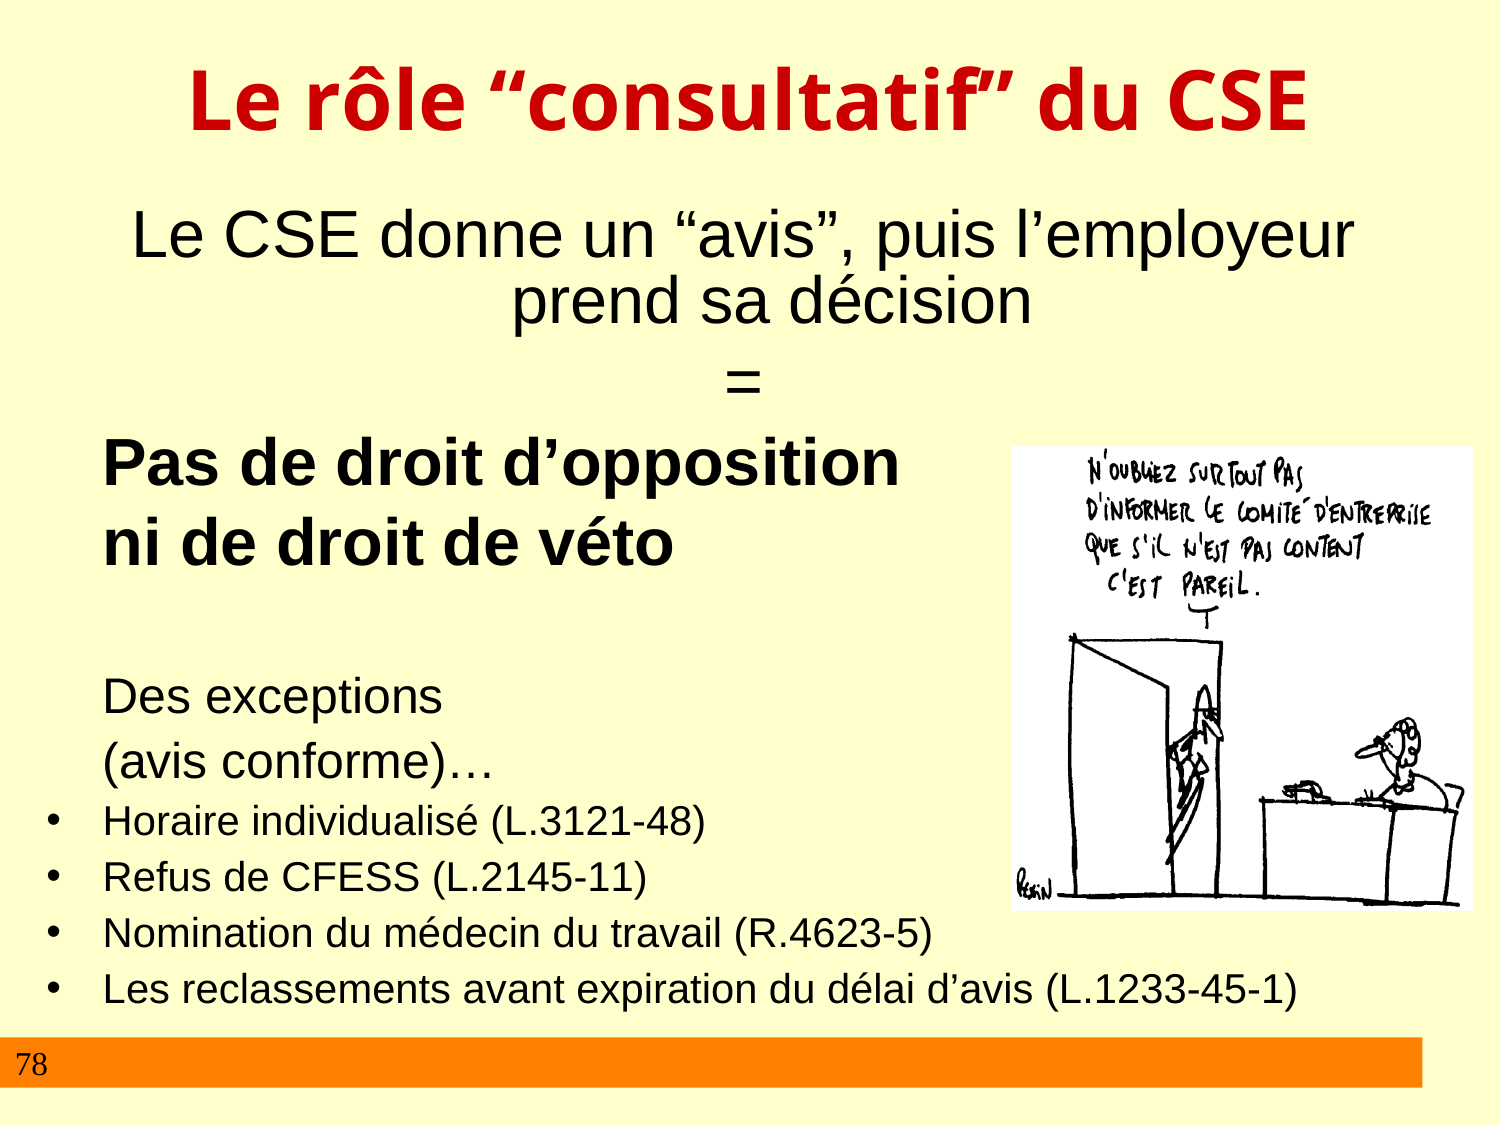

# Le rôle “consultatif” du CSE
Le CSE donne un “avis”, puis l’employeur prend sa décision
 =
Pas de droit d’opposition
ni de droit de véto
Des exceptions
(avis conforme)…
Horaire individualisé (L.3121-48)
Refus de CFESS (L.2145-11)
Nomination du médecin du travail (R.4623-5)
Les reclassements avant expiration du délai d’avis (L.1233-45-1)